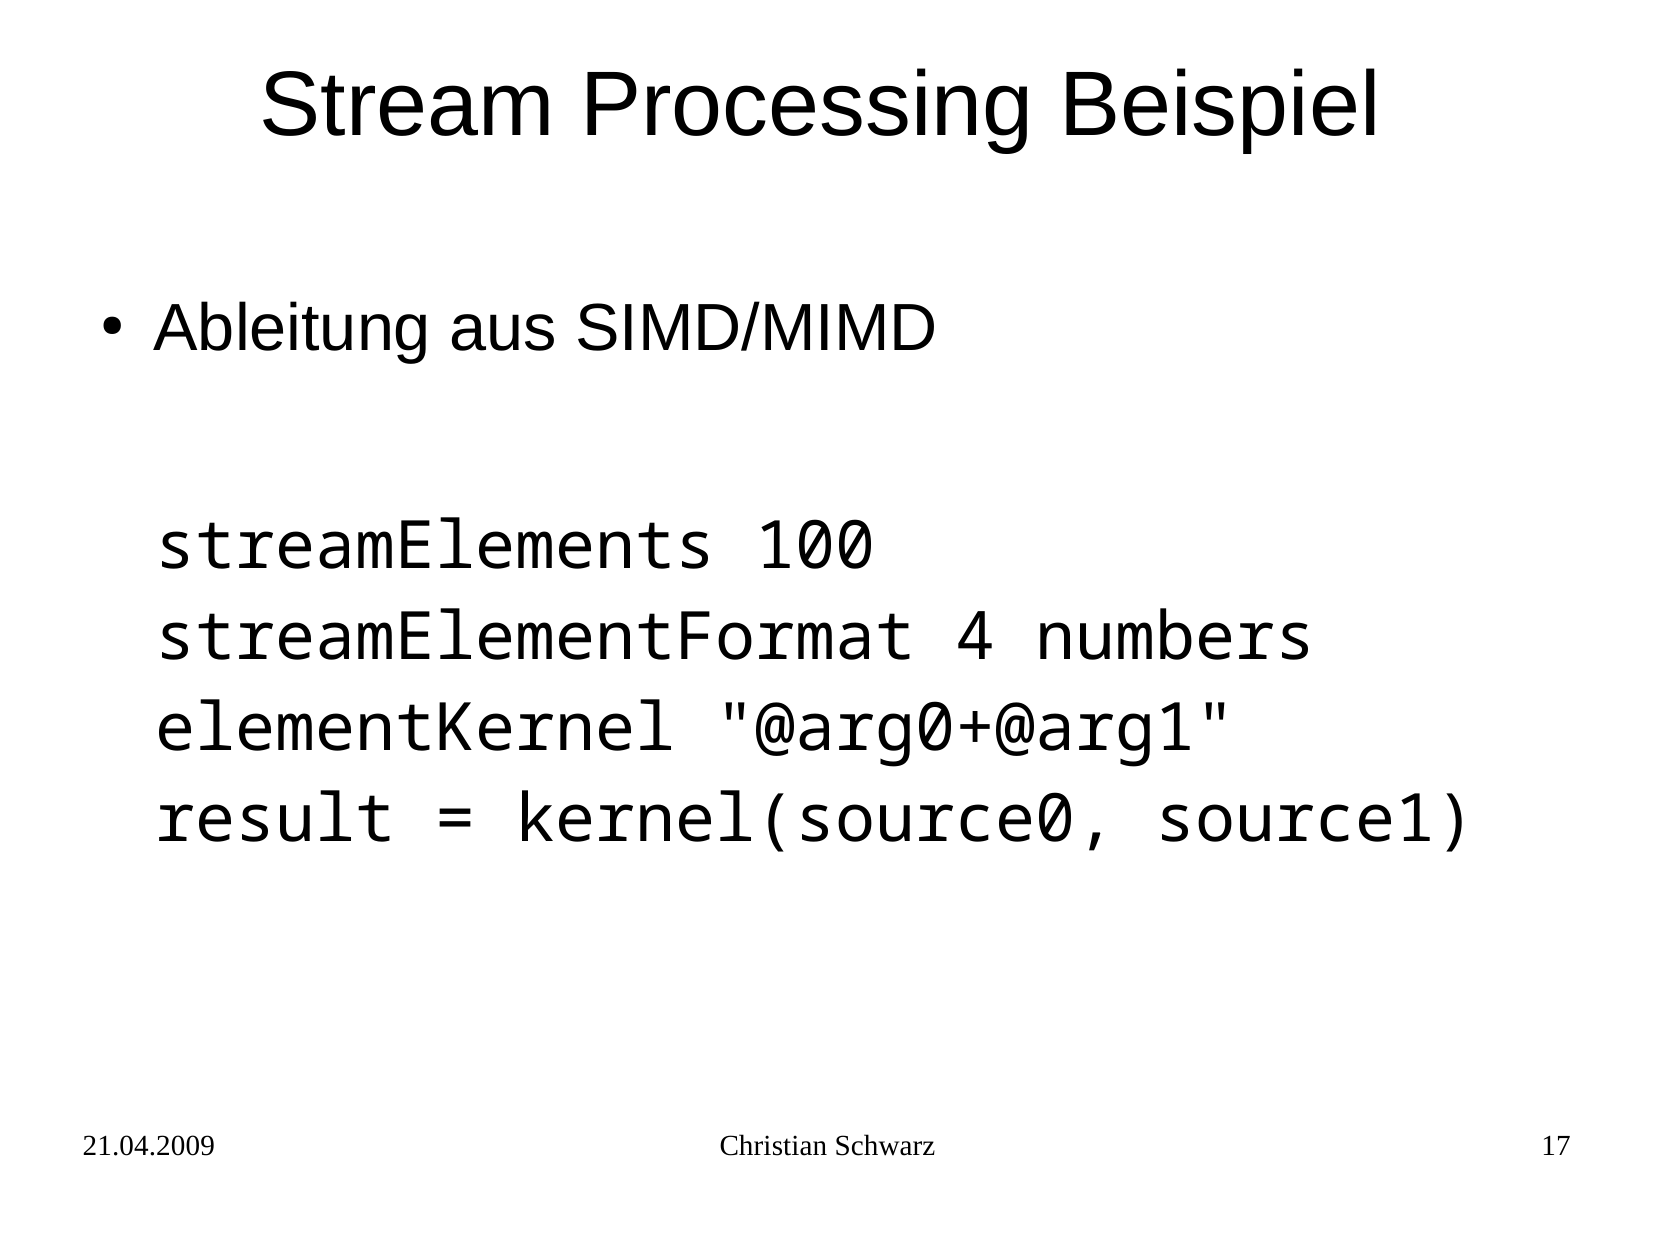

# Stream Processing Beispiel
Ableitung aus SIMD/MIMD
 streamElements 100
 streamElementFormat 4 numbers
 elementKernel "@arg0+@arg1"
 result = kernel(source0, source1)
21.04.2009
Christian Schwarz
17